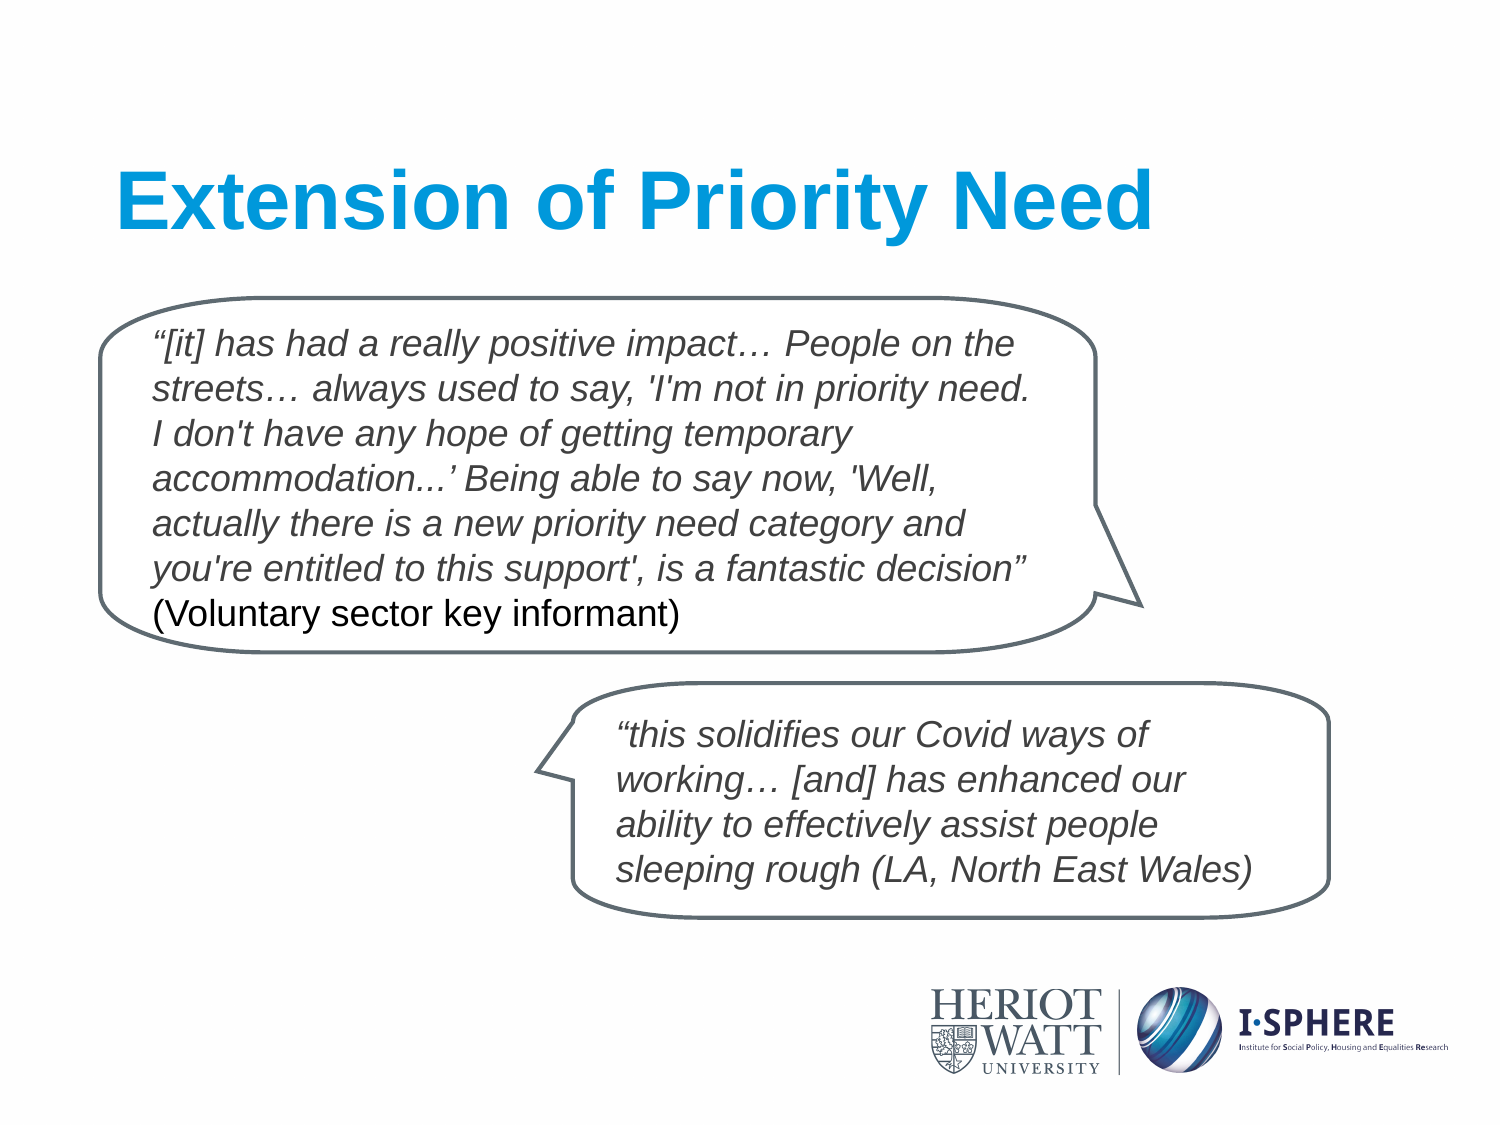

# Extension of Priority Need
“[it] has had a really positive impact… People on the streets… always used to say, 'I'm not in priority need. I don't have any hope of getting temporary accommodation...’ Being able to say now, 'Well, actually there is a new priority need category and you're entitled to this support', is a fantastic decision” (Voluntary sector key informant)
“this solidifies our Covid ways of working… [and] has enhanced our ability to effectively assist people sleeping rough (LA, North East Wales)